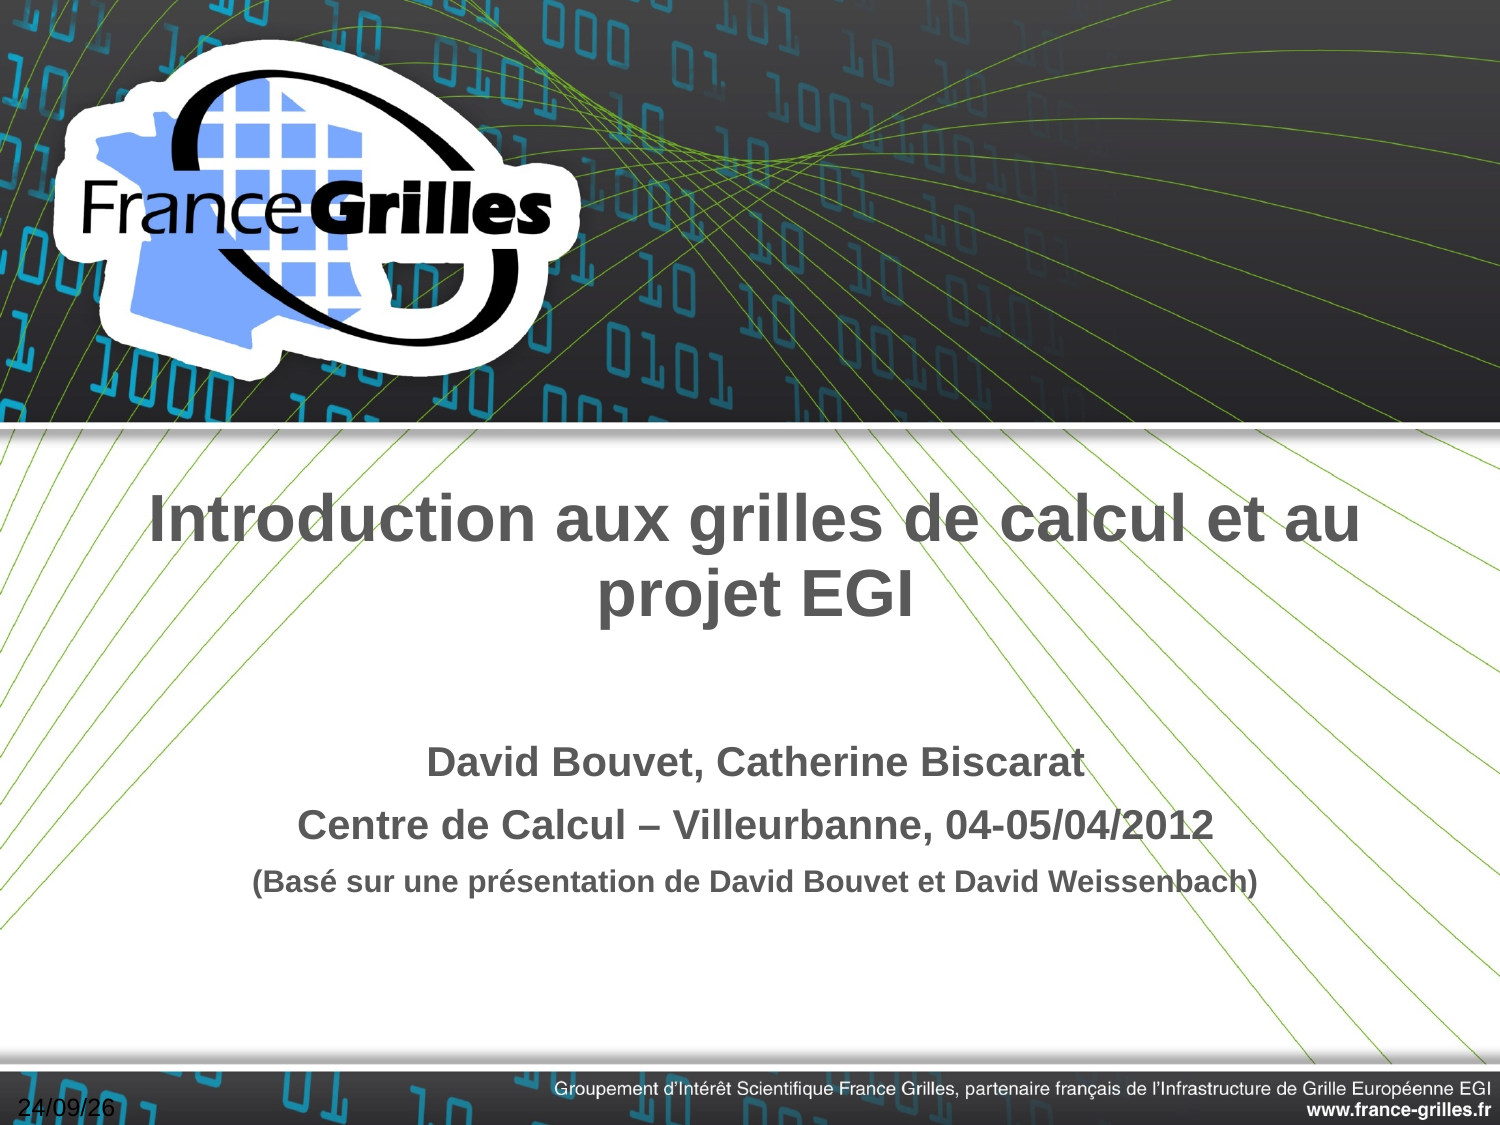

#
Introduction aux grilles de calcul et au projet EGI
David Bouvet, Catherine Biscarat
Centre de Calcul – Villeurbanne, 04-05/04/2012
(Basé sur une présentation de David Bouvet et David Weissenbach)